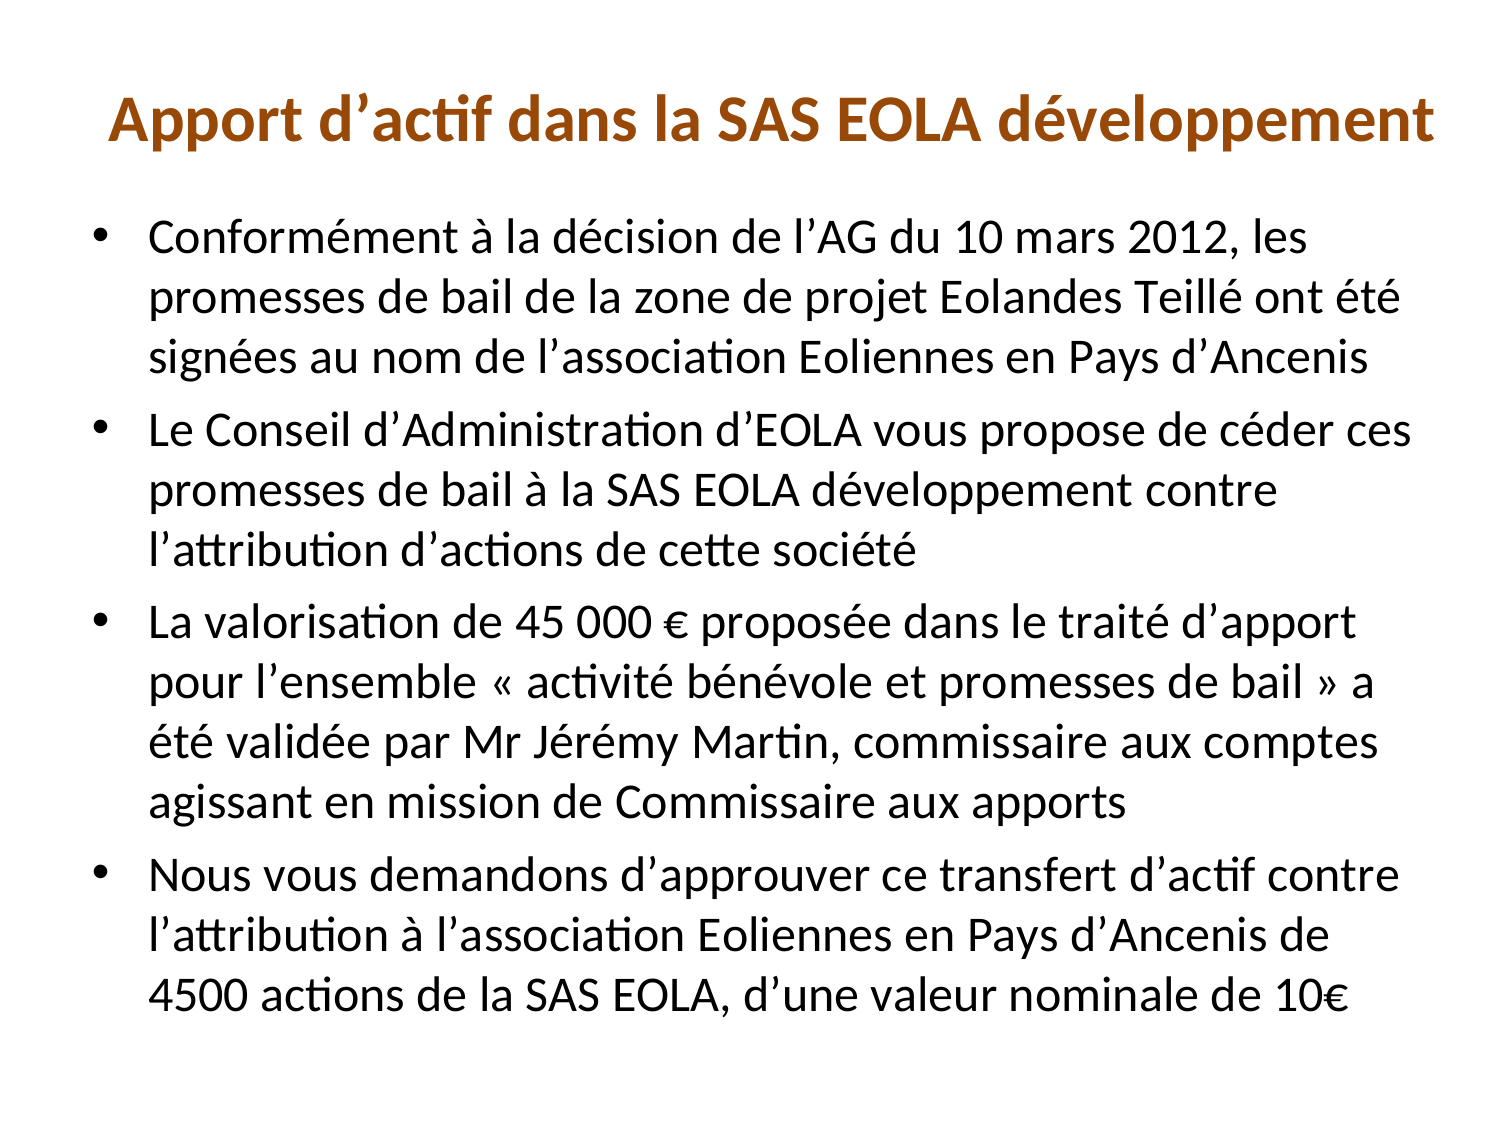

# Apport d’actif dans la SAS EOLA développement
Conformément à la décision de l’AG du 10 mars 2012, les promesses de bail de la zone de projet Eolandes Teillé ont été signées au nom de l’association Eoliennes en Pays d’Ancenis
Le Conseil d’Administration d’EOLA vous propose de céder ces promesses de bail à la SAS EOLA développement contre l’attribution d’actions de cette société
La valorisation de 45 000 € proposée dans le traité d’apport pour l’ensemble « activité bénévole et promesses de bail » a été validée par Mr Jérémy Martin, commissaire aux comptes agissant en mission de Commissaire aux apports
Nous vous demandons d’approuver ce transfert d’actif contre l’attribution à l’association Eoliennes en Pays d’Ancenis de 4500 actions de la SAS EOLA, d’une valeur nominale de 10€